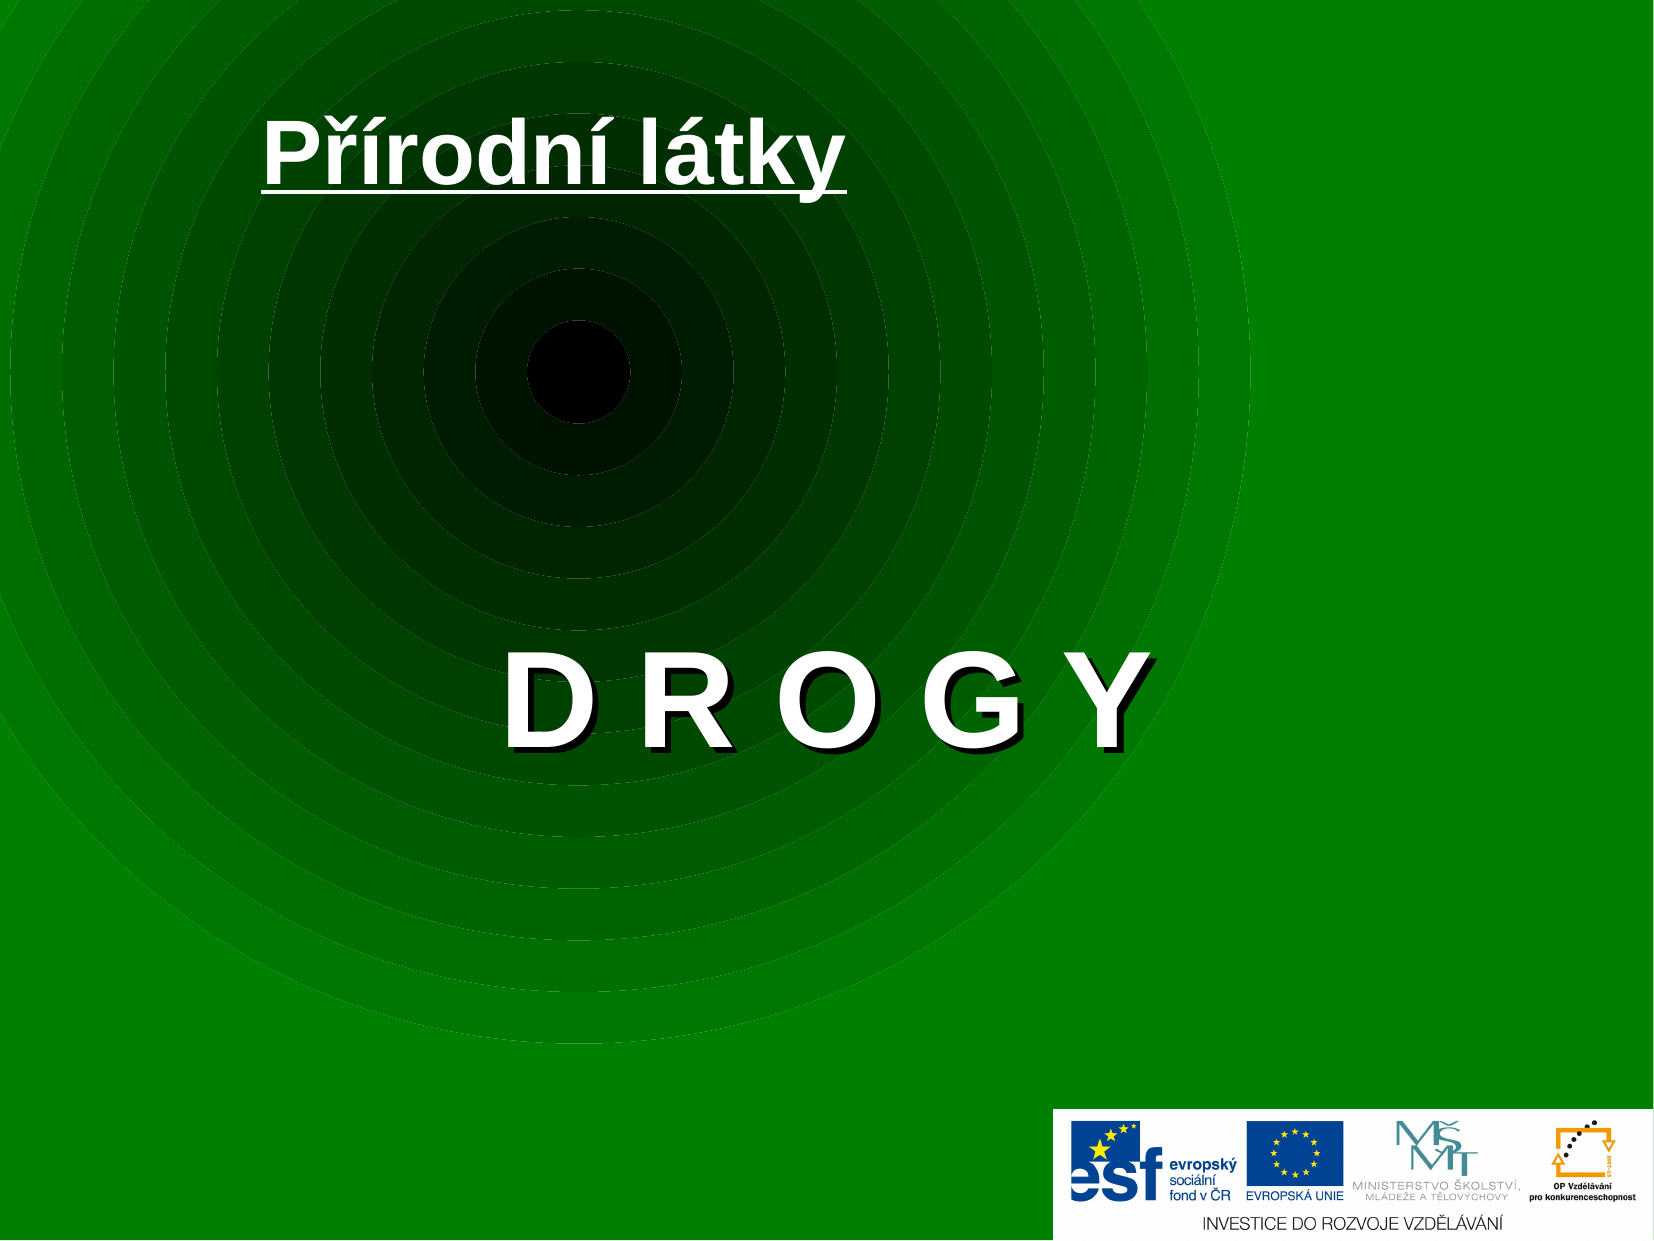

# Přírodní látky
D R O G Y